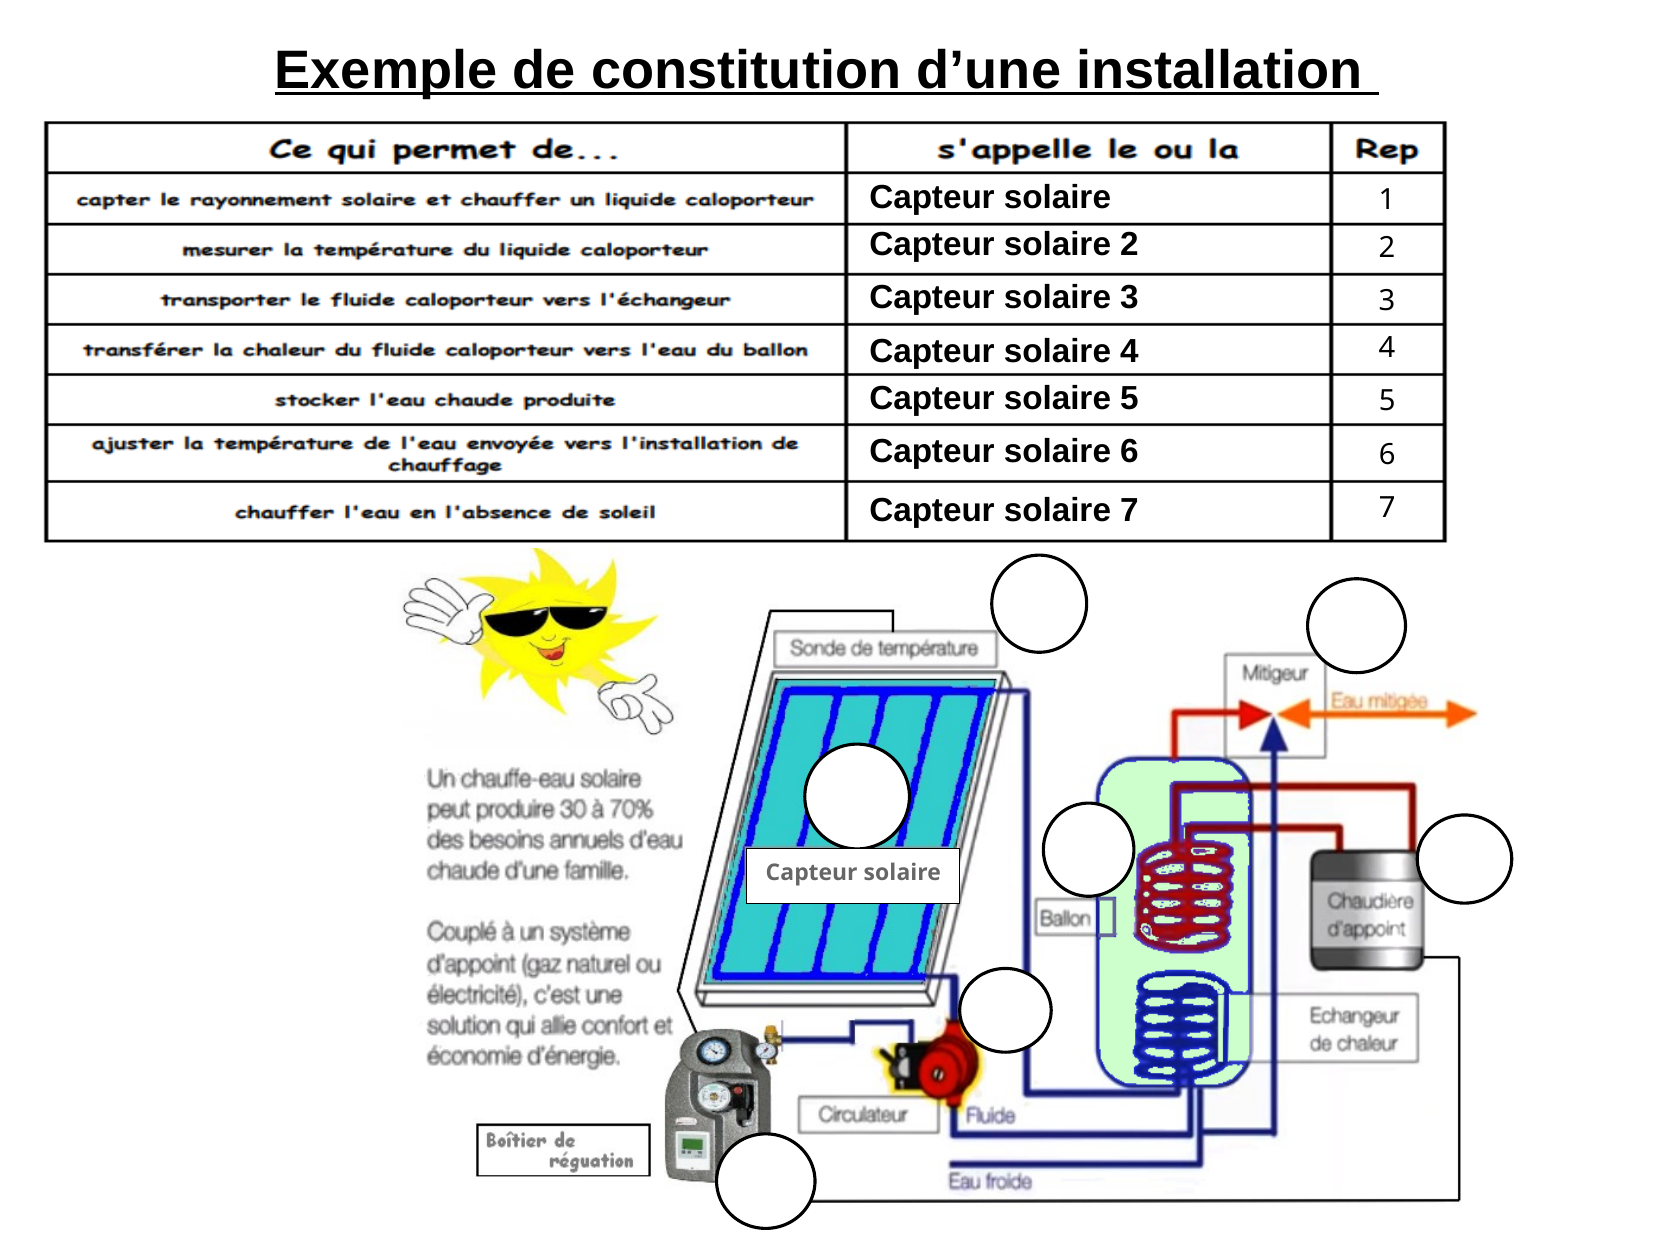

Exemple de constitution d’une installation
Capteur solaire
1
Capteur solaire 2
2
Capteur solaire 3
3
4
Capteur solaire 4
Capteur solaire 5
5
Capteur solaire 6
6
7
Capteur solaire 7
Capteur solaire